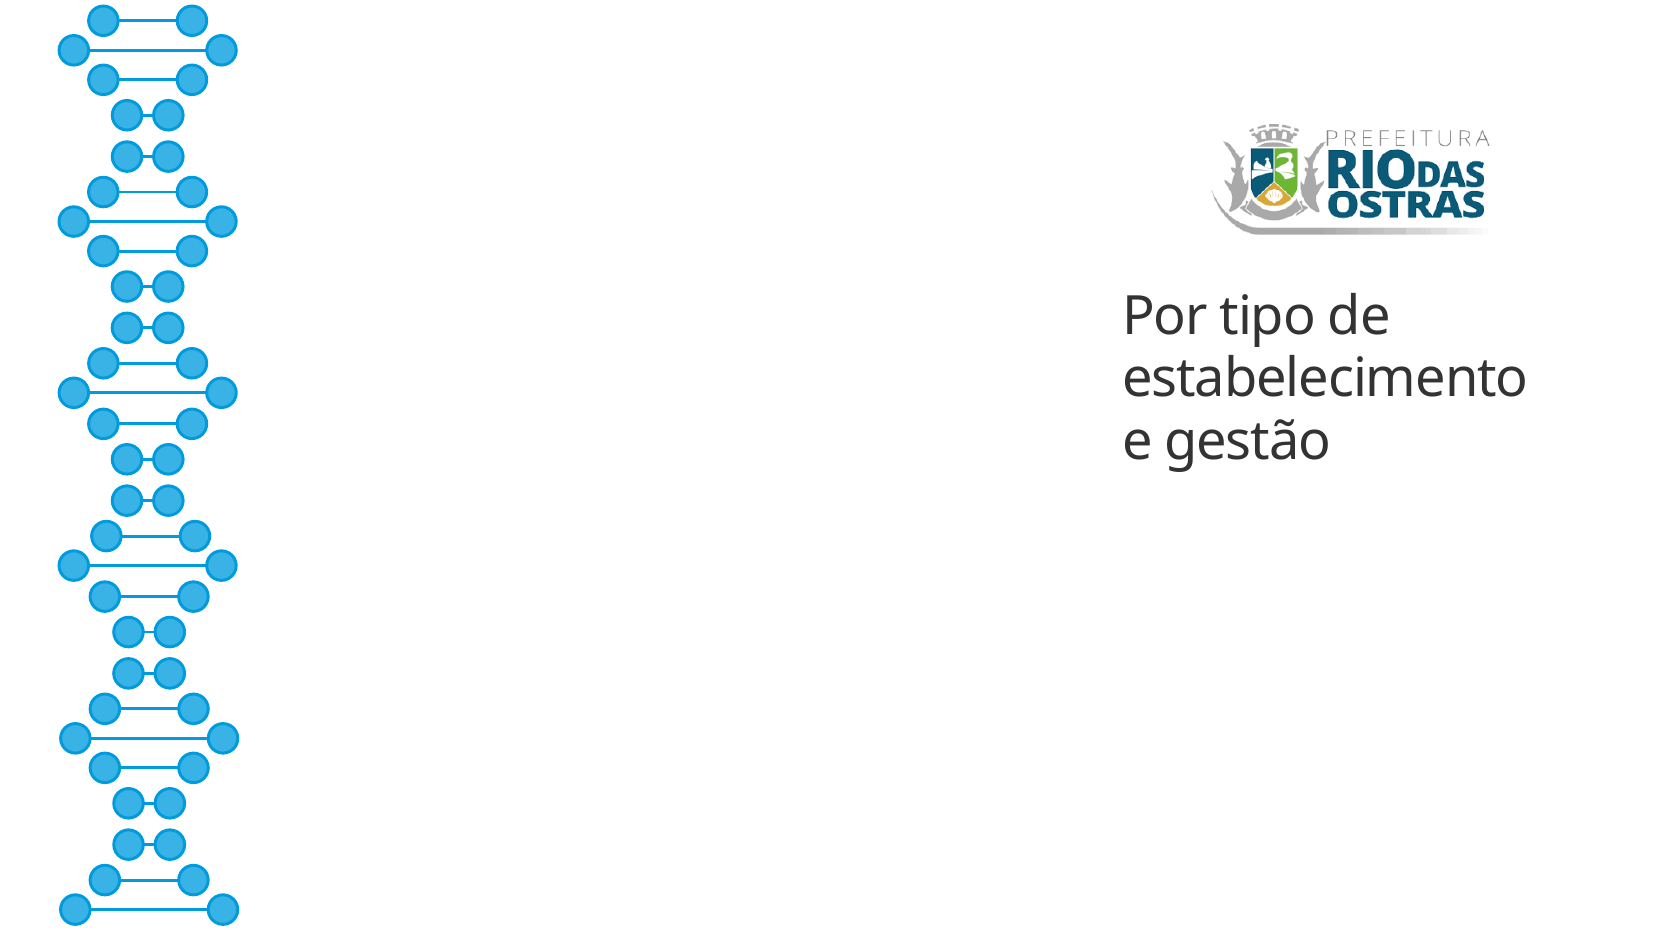

# Por tipo de estabelecimento e gestão